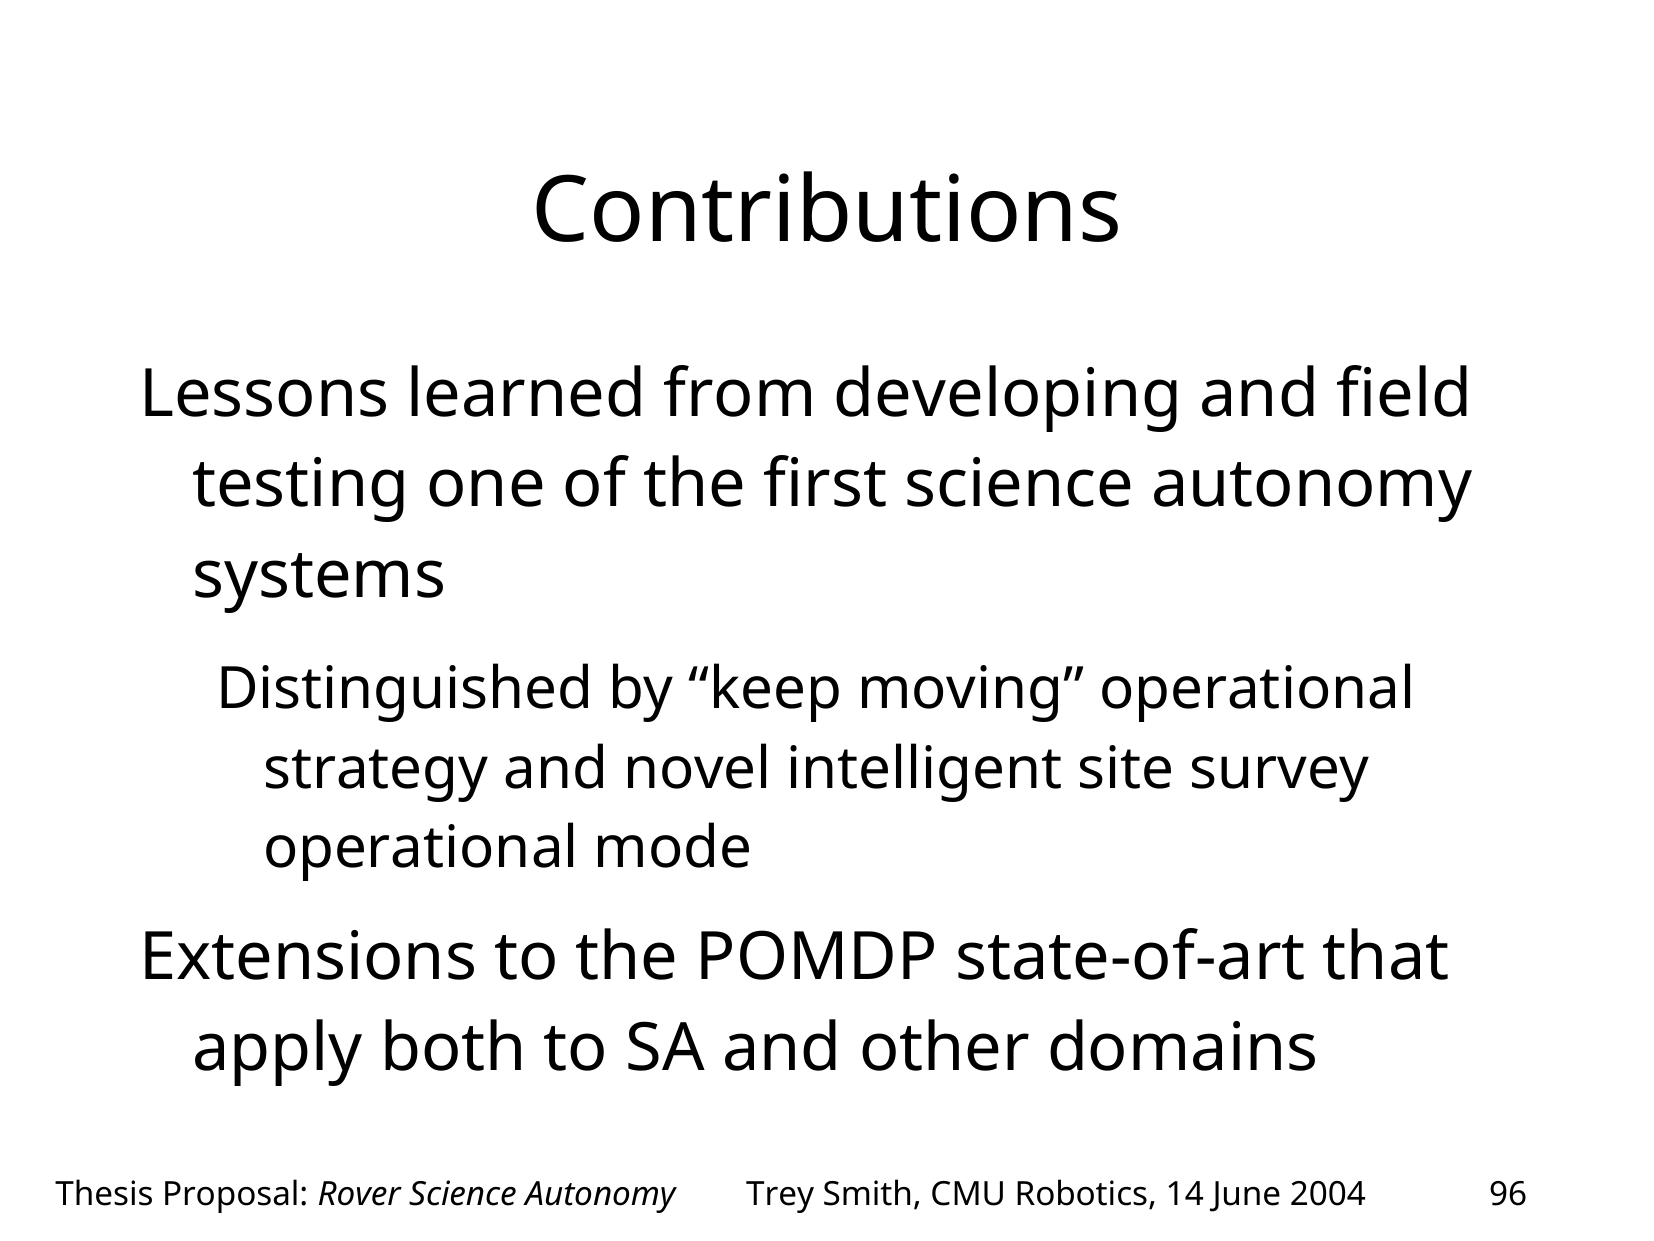

# Contributions
Lessons learned from developing and field testing one of the first science autonomy systems
Distinguished by “keep moving” operational strategy and novel intelligent site survey operational mode
Extensions to the POMDP state-of-art that apply both to SA and other domains